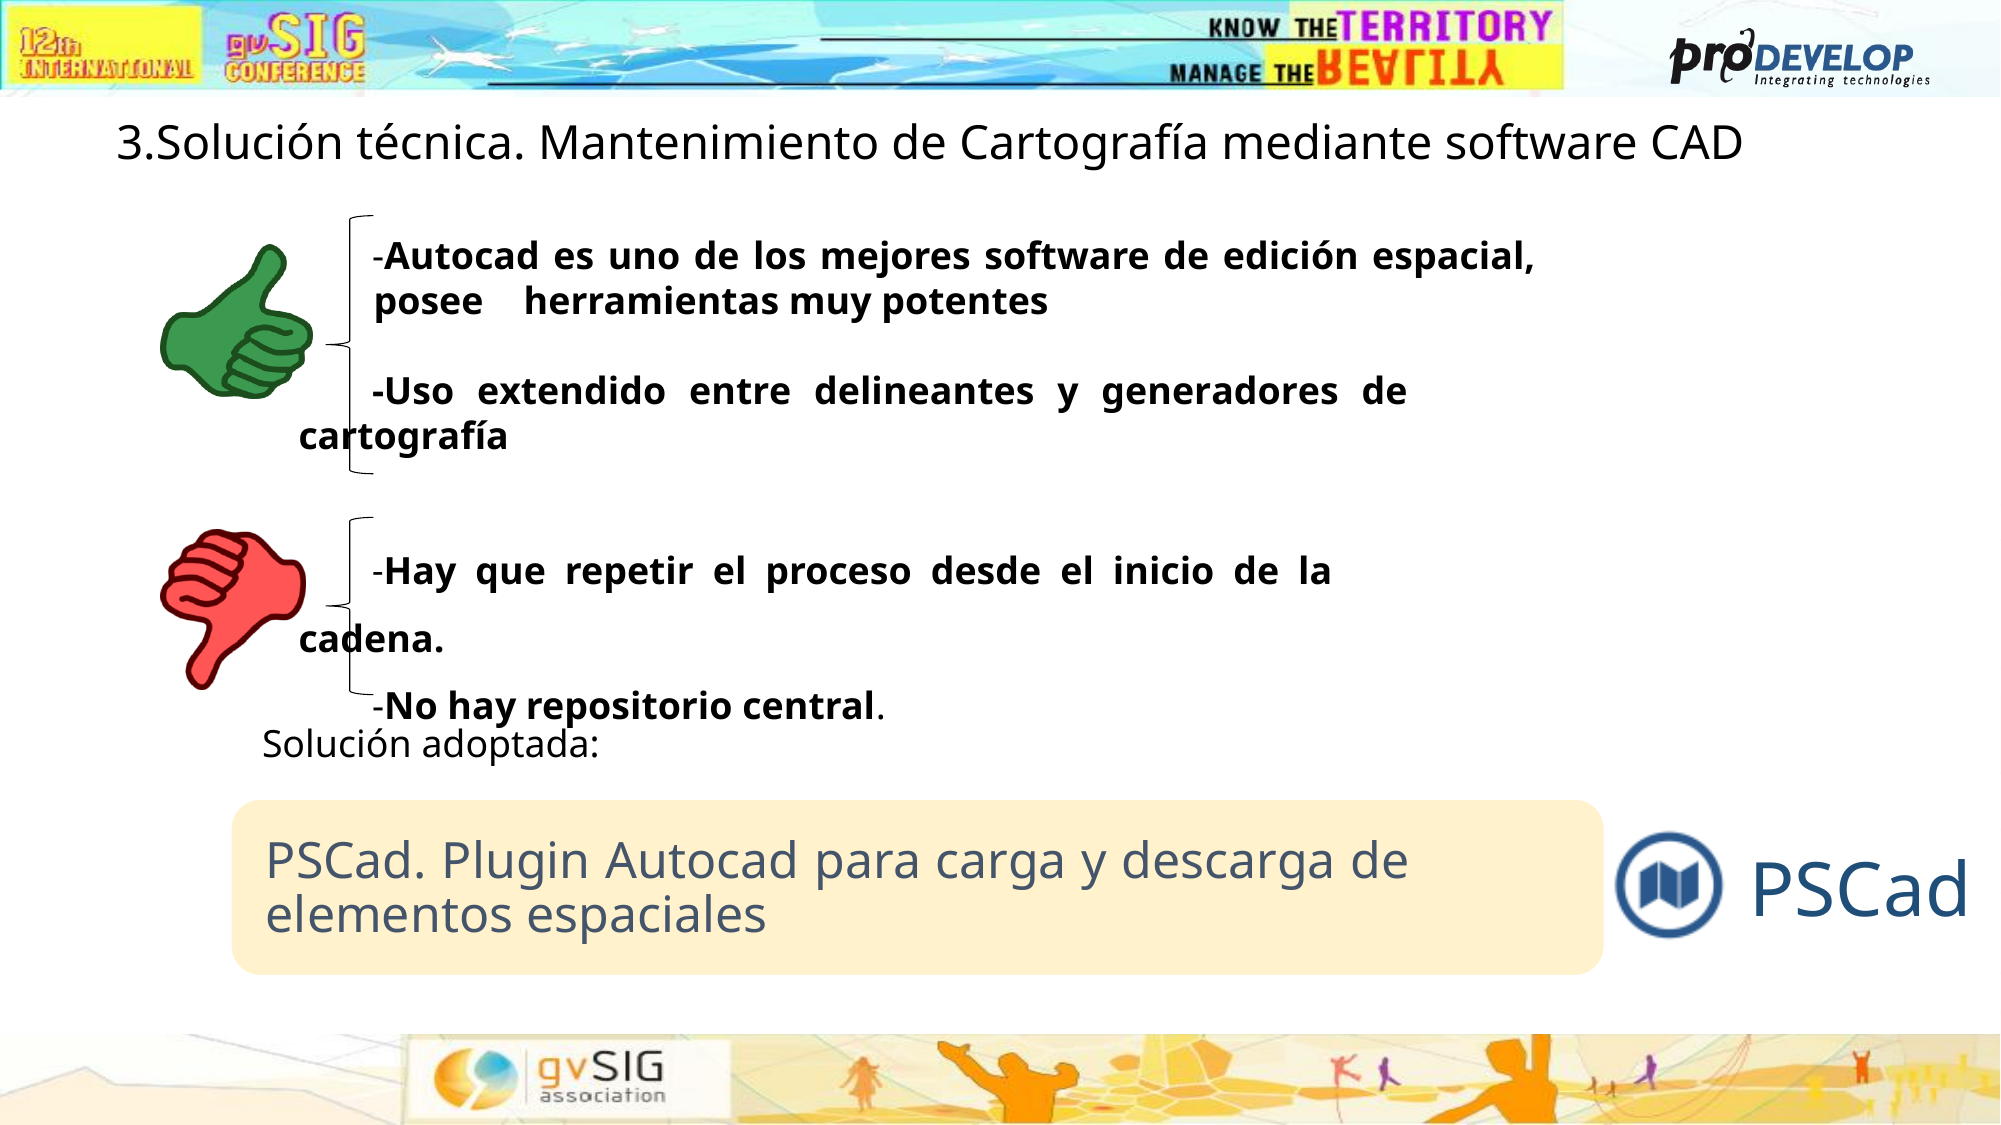

ghrgr
# 3.Solución técnica. Mantenimiento de Cartografía mediante software CAD
-Autocad es uno de los mejores software de edición espacial, 	posee 	herramientas muy potentes
-Uso extendido entre delineantes y generadores de 	cartografía
-Hay que repetir el proceso desde el inicio de la cadena.
-No hay repositorio central.
Solución adoptada:
PSCad. Plugin Autocad para carga y descarga de elementos espaciales
PSCad